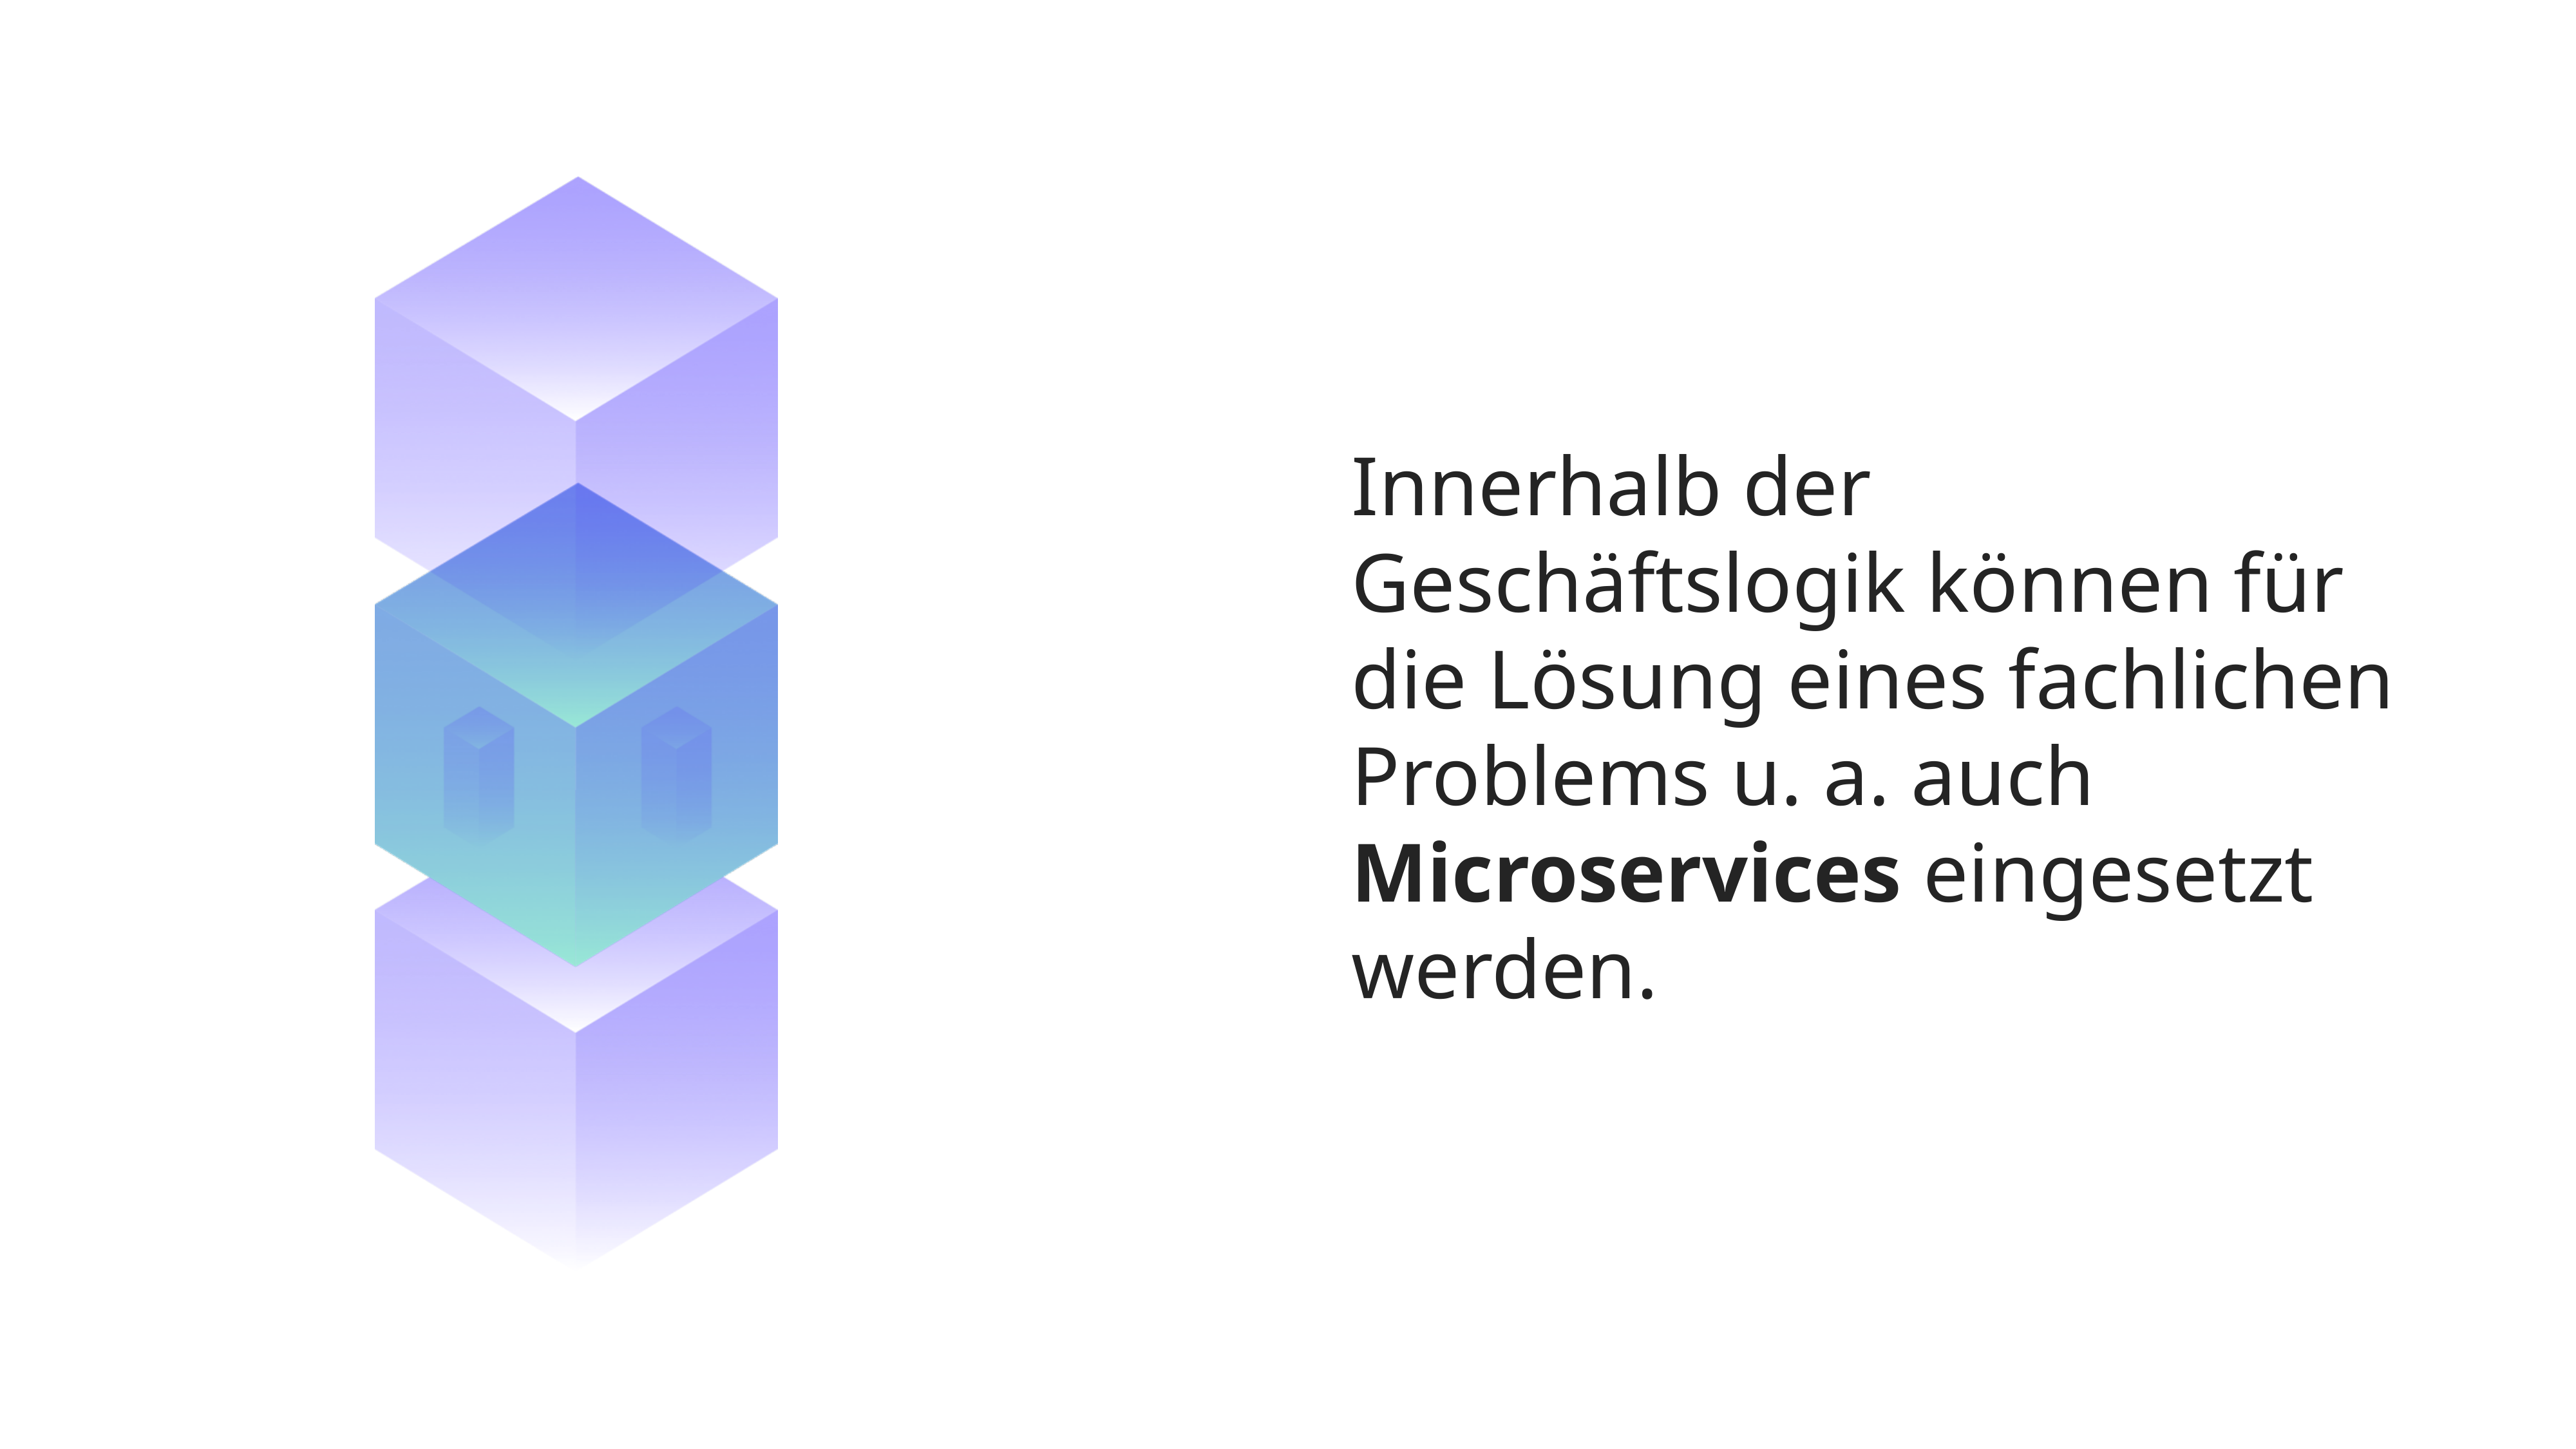

# Innerhalb der Geschäftslogik können für die Lösung eines fachlichen Problems u. a. auch Microservices eingesetzt werden.